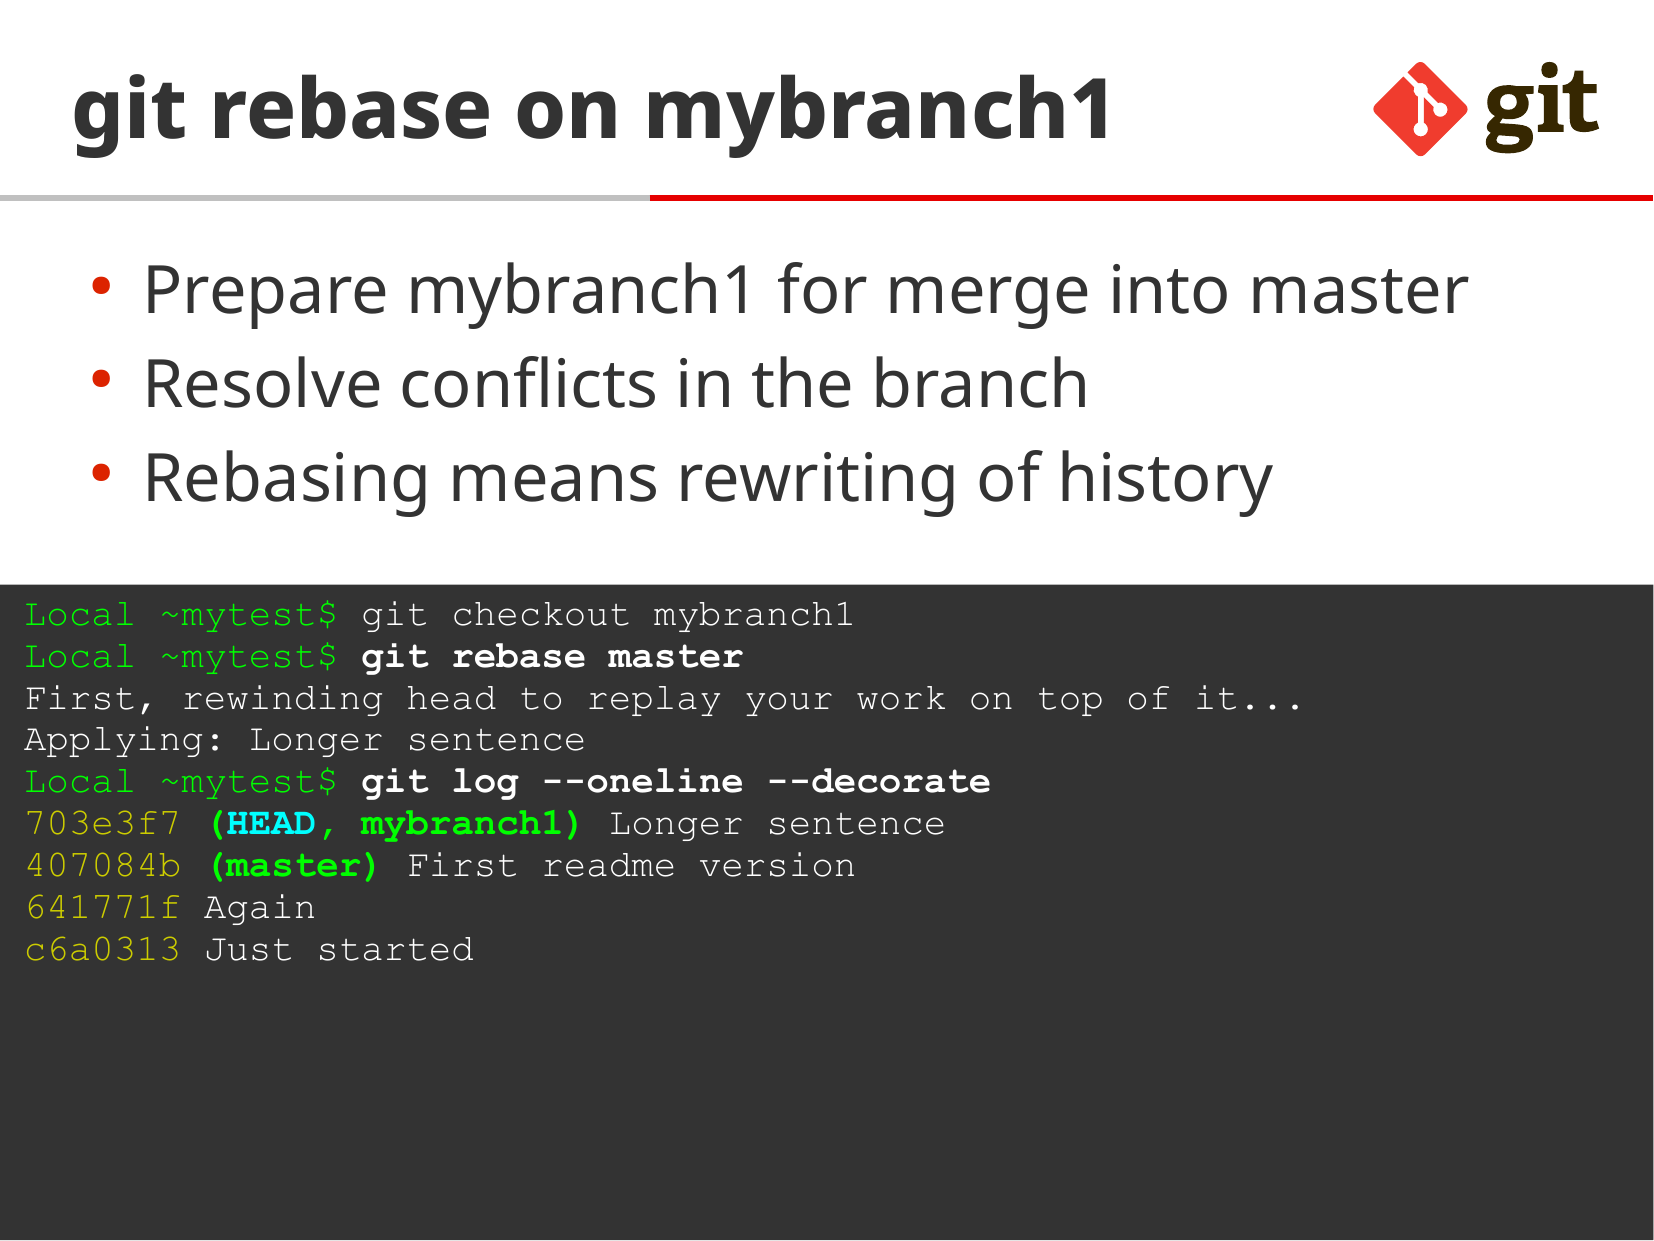

# git rebase on mybranch1
Prepare mybranch1 for merge into master
Resolve conflicts in the branch
Rebasing means rewriting of history
Local ~mytest$ git checkout mybranch1
Local ~mytest$ git rebase master
First, rewinding head to replay your work on top of it...
Applying: Longer sentence
Local ~mytest$ git log --oneline --decorate
703e3f7 (HEAD, mybranch1) Longer sentence
407084b (master) First readme version
641771f Again
c6a0313 Just started
29